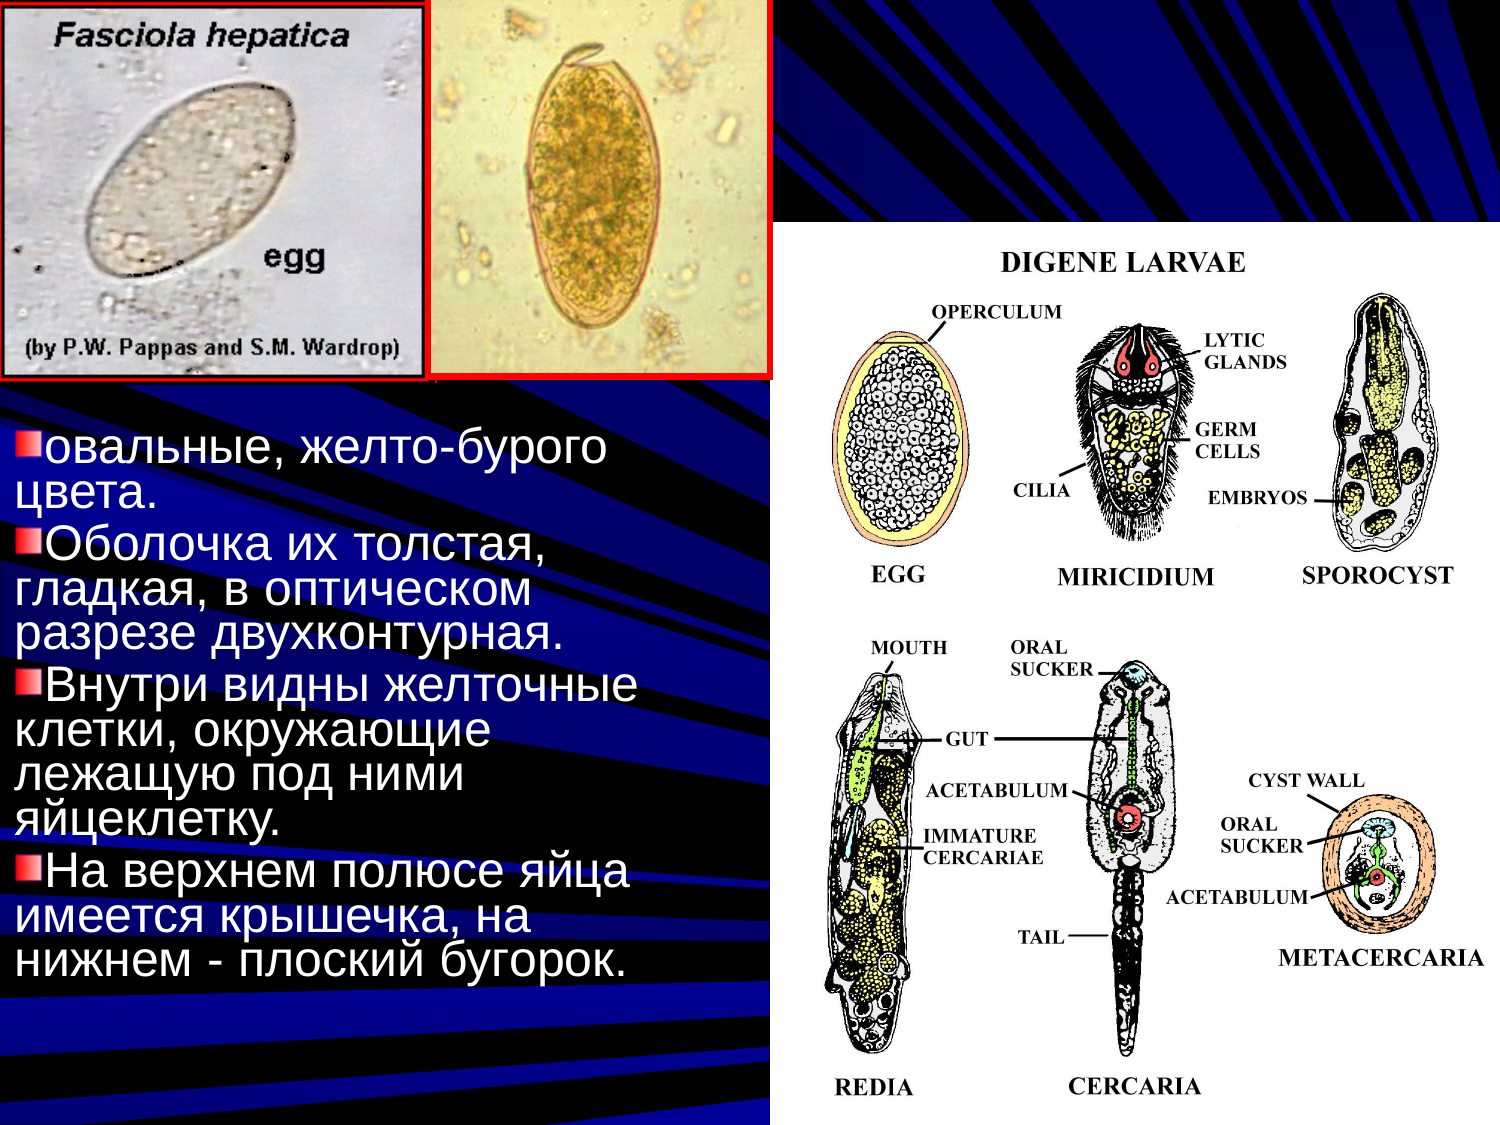

# Яйца - крупные (130 - 145 х 70 - 80 мкм)
овальные, желто-бурого цвета.
Оболочка их толстая, гладкая, в оптическом разрезе двухконтурная.
Внутри видны желточные клетки, окружающие лежащую под ними яйцеклетку.
На верхнем полюсе яйца имеется крышечка, на нижнем - плоский бугорок.